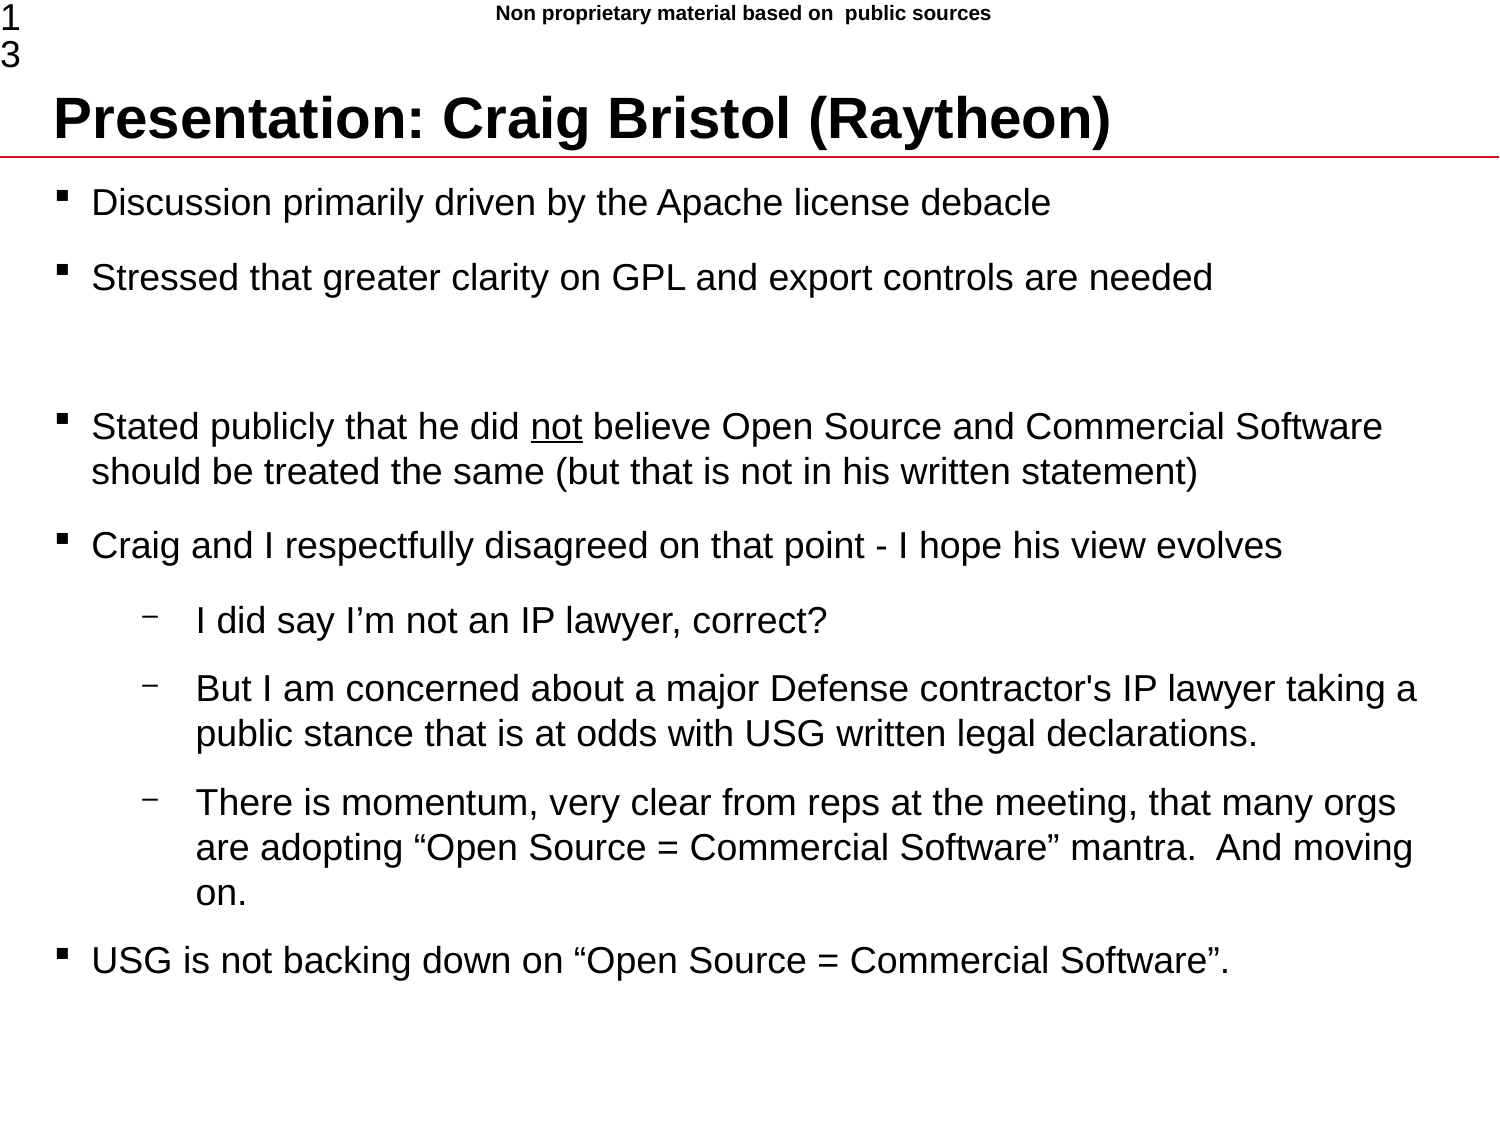

# Presentation: Craig Bristol (Raytheon)
Discussion primarily driven by the Apache license debacle
Stressed that greater clarity on GPL and export controls are needed
Stated publicly that he did not believe Open Source and Commercial Software should be treated the same (but that is not in his written statement)
Craig and I respectfully disagreed on that point - I hope his view evolves
I did say I’m not an IP lawyer, correct?
But I am concerned about a major Defense contractor's IP lawyer taking a public stance that is at odds with USG written legal declarations.
There is momentum, very clear from reps at the meeting, that many orgs are adopting “Open Source = Commercial Software” mantra. And moving on.
USG is not backing down on “Open Source = Commercial Software”.